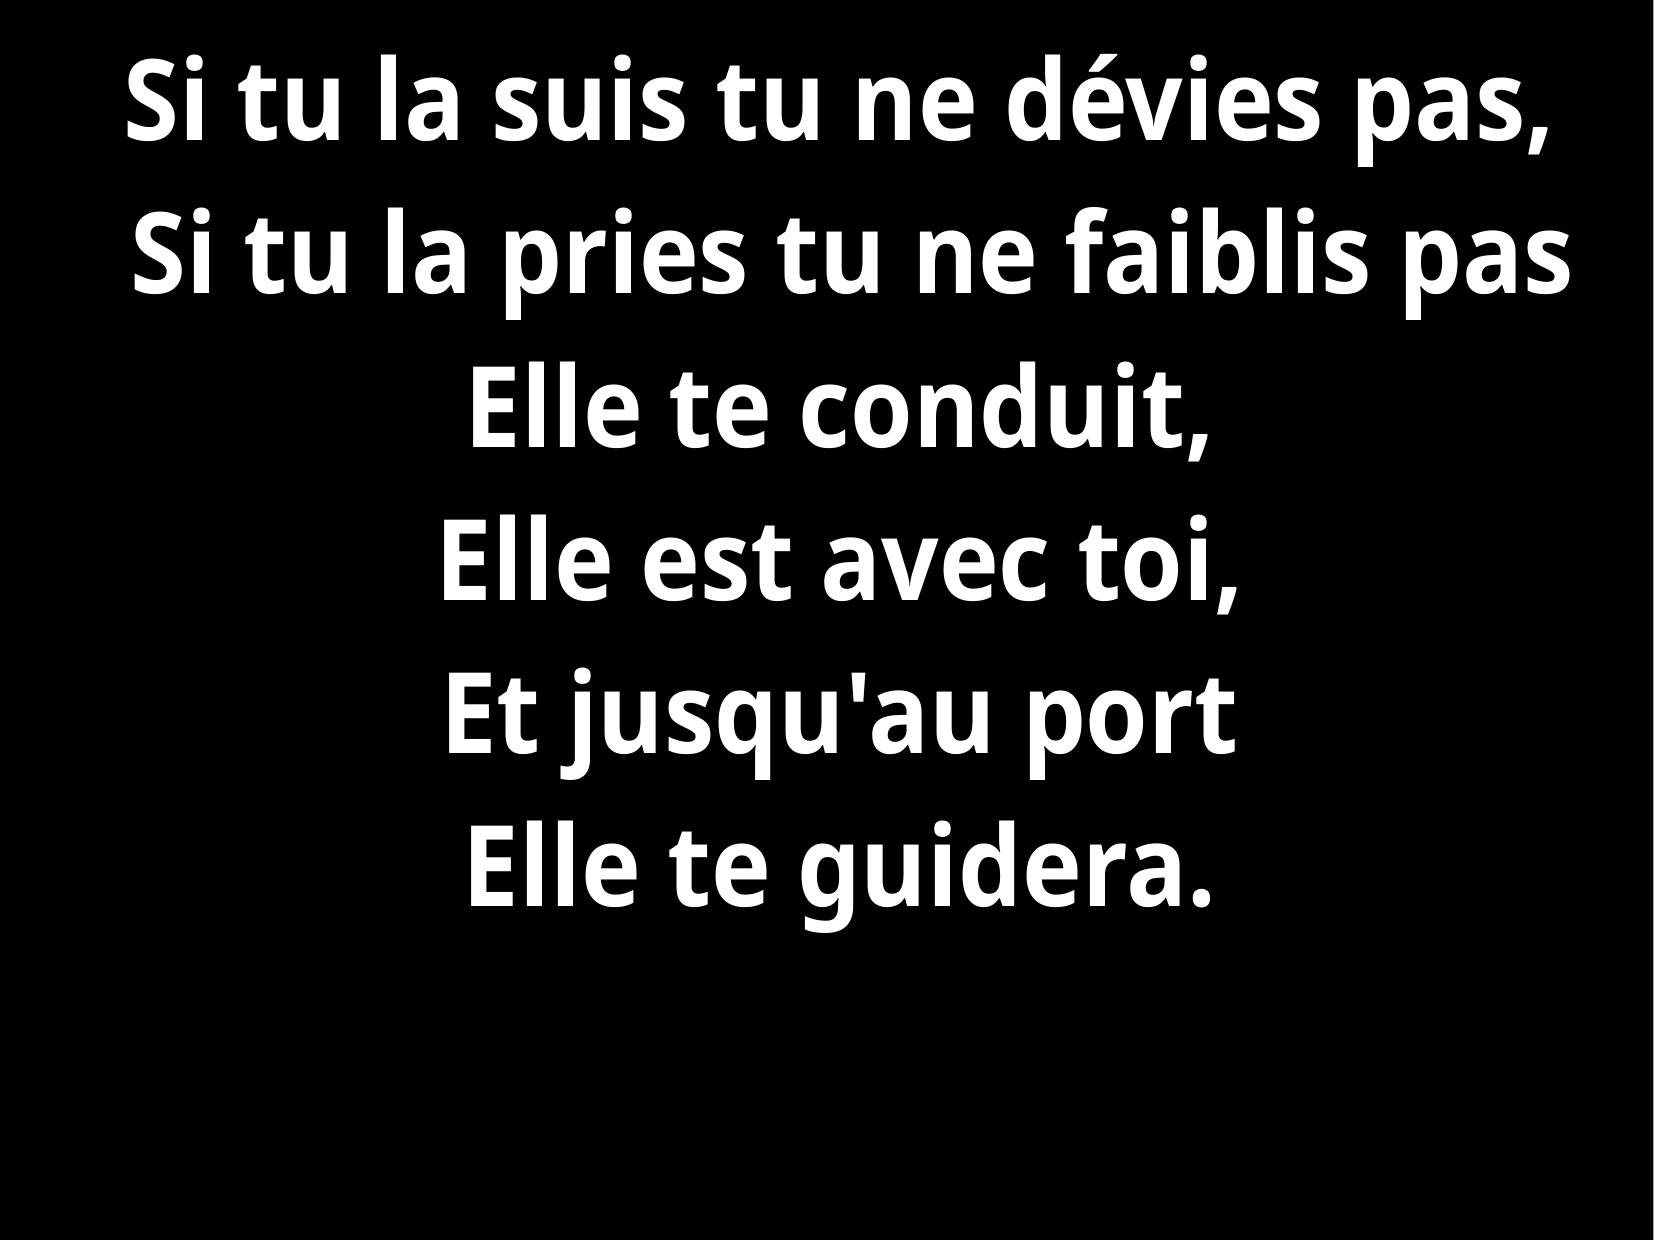

Si tu la suis tu ne dévies pas,
Si tu la pries tu ne faiblis pas
Elle te conduit,
Elle est avec toi,
Et jusqu'au port
Elle te guidera.